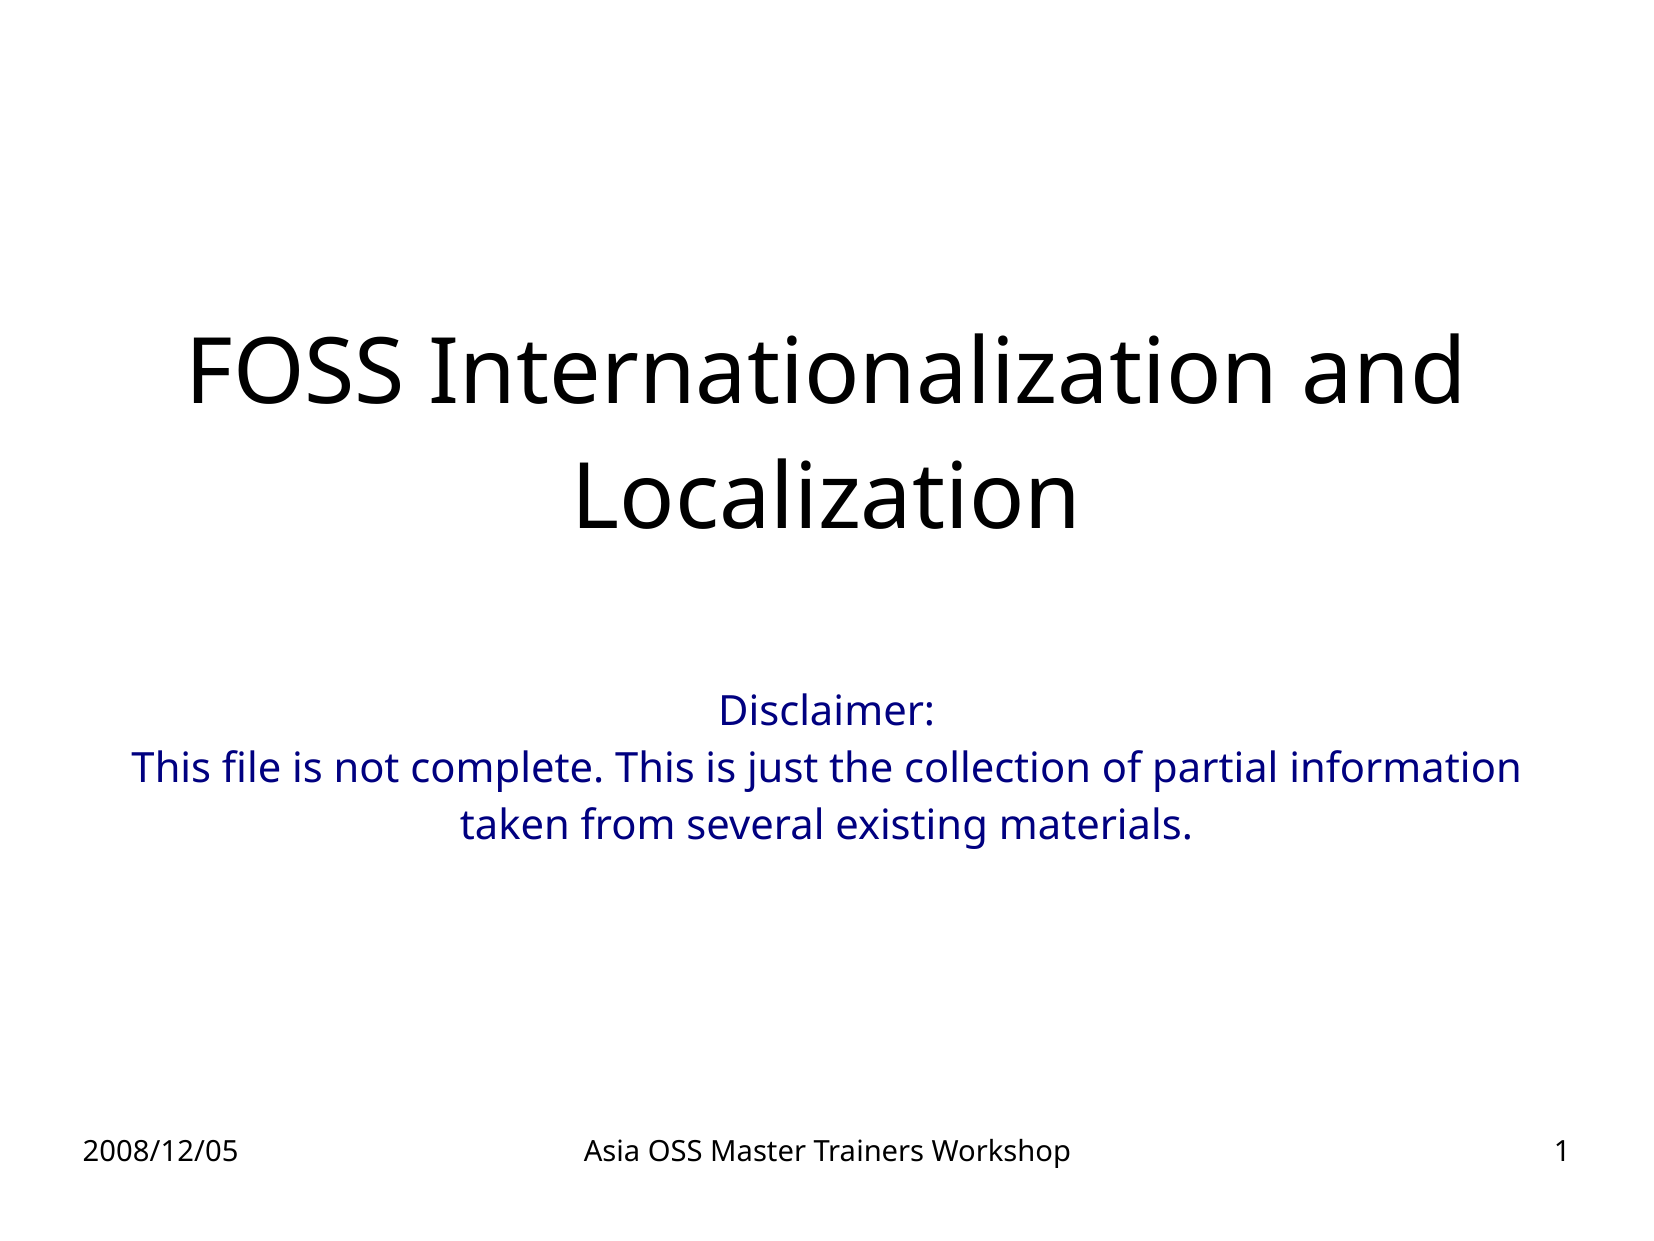

# FOSS Internationalization and Localization Disclaimer: This file is not complete. This is just the collection of partial information taken from several existing materials.
2008/12/05
Asia OSS Master Trainers Workshop
1